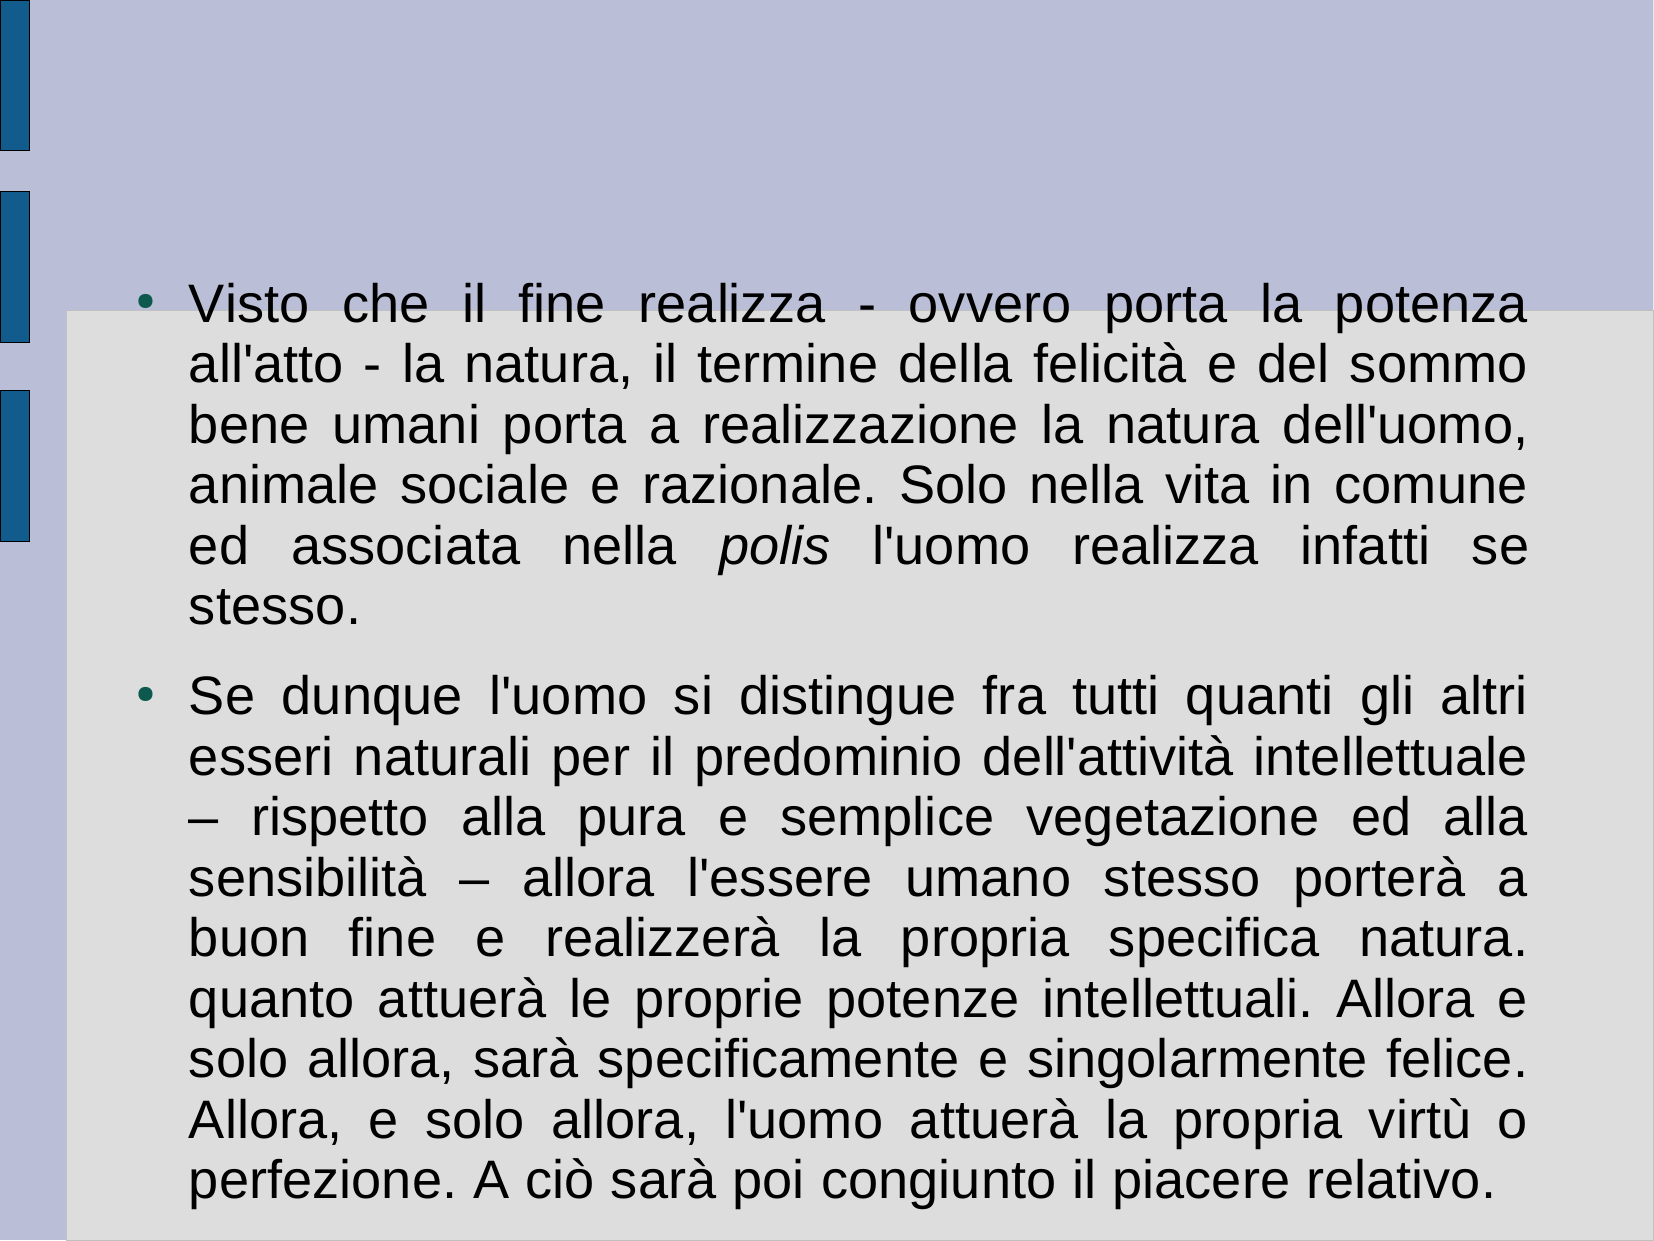

#
Visto che il fine realizza - ovvero porta la potenza all'atto - la natura, il termine della felicità e del sommo bene umani porta a realizzazione la natura dell'uomo, animale sociale e razionale. Solo nella vita in comune ed associata nella polis l'uomo realizza infatti se stesso.
Se dunque l'uomo si distingue fra tutti quanti gli altri esseri naturali per il predominio dell'attività intellettuale – rispetto alla pura e semplice vegetazione ed alla sensibilità – allora l'essere umano stesso porterà a buon fine e realizzerà la propria specifica natura. quanto attuerà le proprie potenze intellettuali. Allora e solo allora, sarà specificamente e singolarmente felice. Allora, e solo allora, l'uomo attuerà la propria virtù o perfezione. A ciò sarà poi congiunto il piacere relativo.